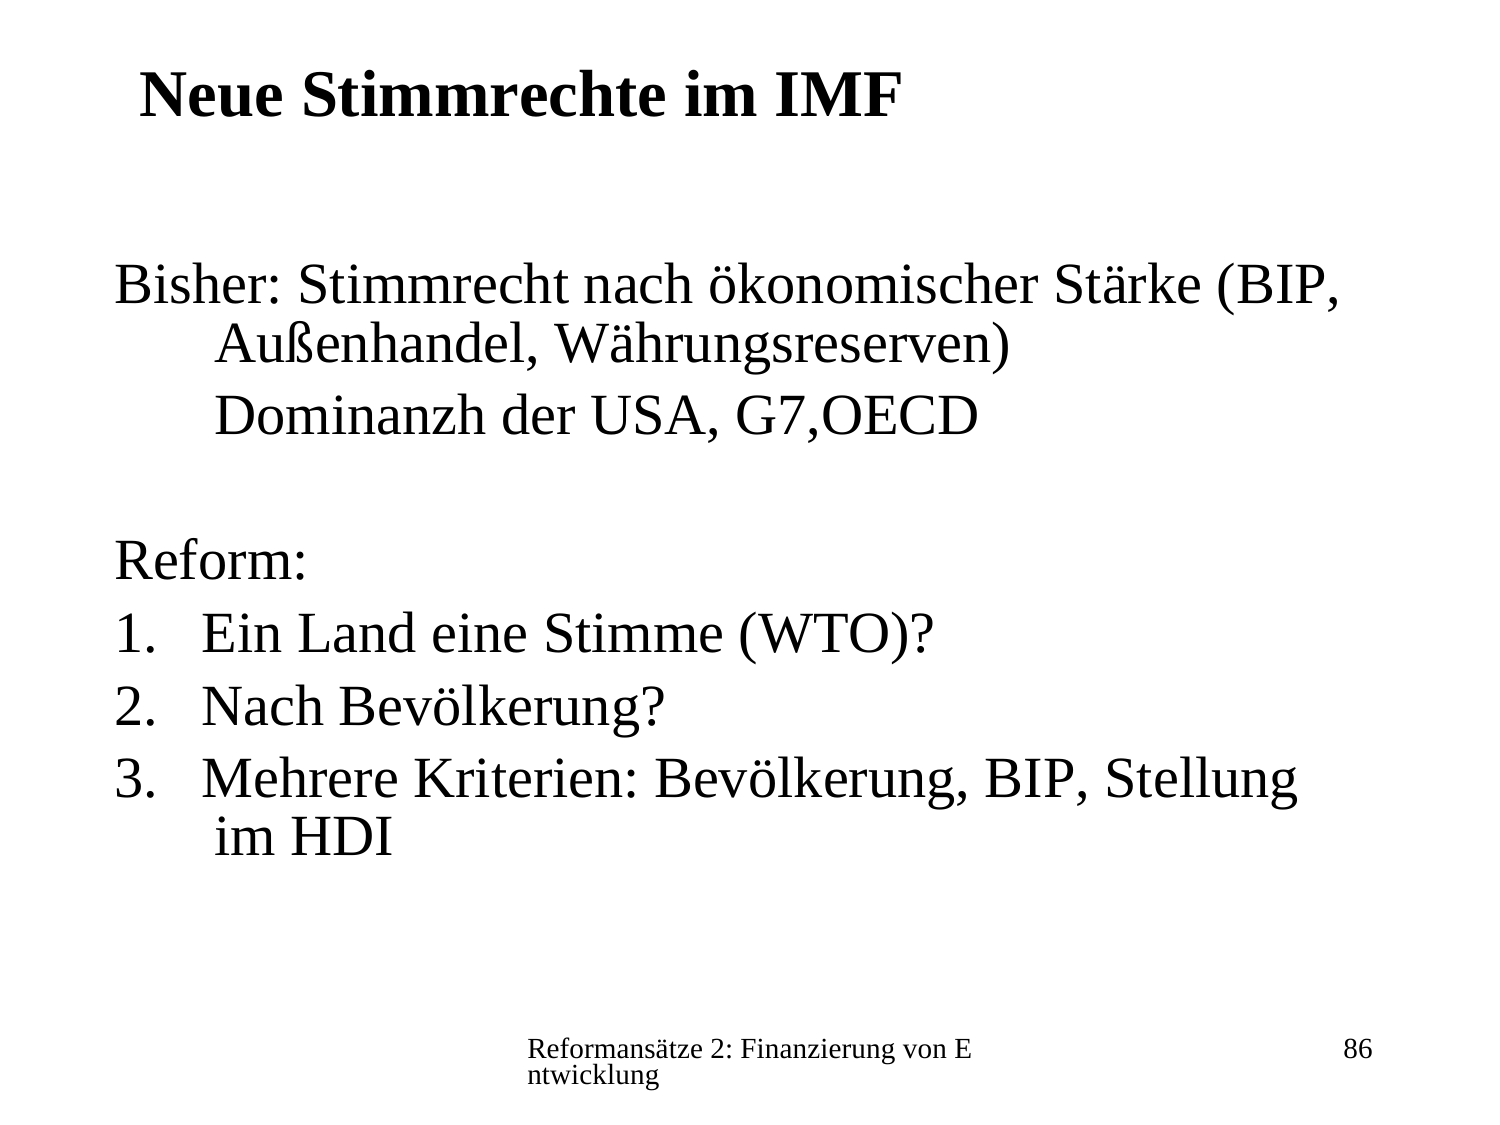

# Neue Stimmrechte im IMF
Bisher: Stimmrecht nach ökonomischer Stärke (BIP, Außenhandel, Währungsreserven)
	Dominanzh der USA, G7,OECD
Reform:
1. Ein Land eine Stimme (WTO)?
2. Nach Bevölkerung?
3. Mehrere Kriterien: Bevölkerung, BIP, Stellung im HDI
Reformansätze 2: Finanzierung von Entwicklung
86